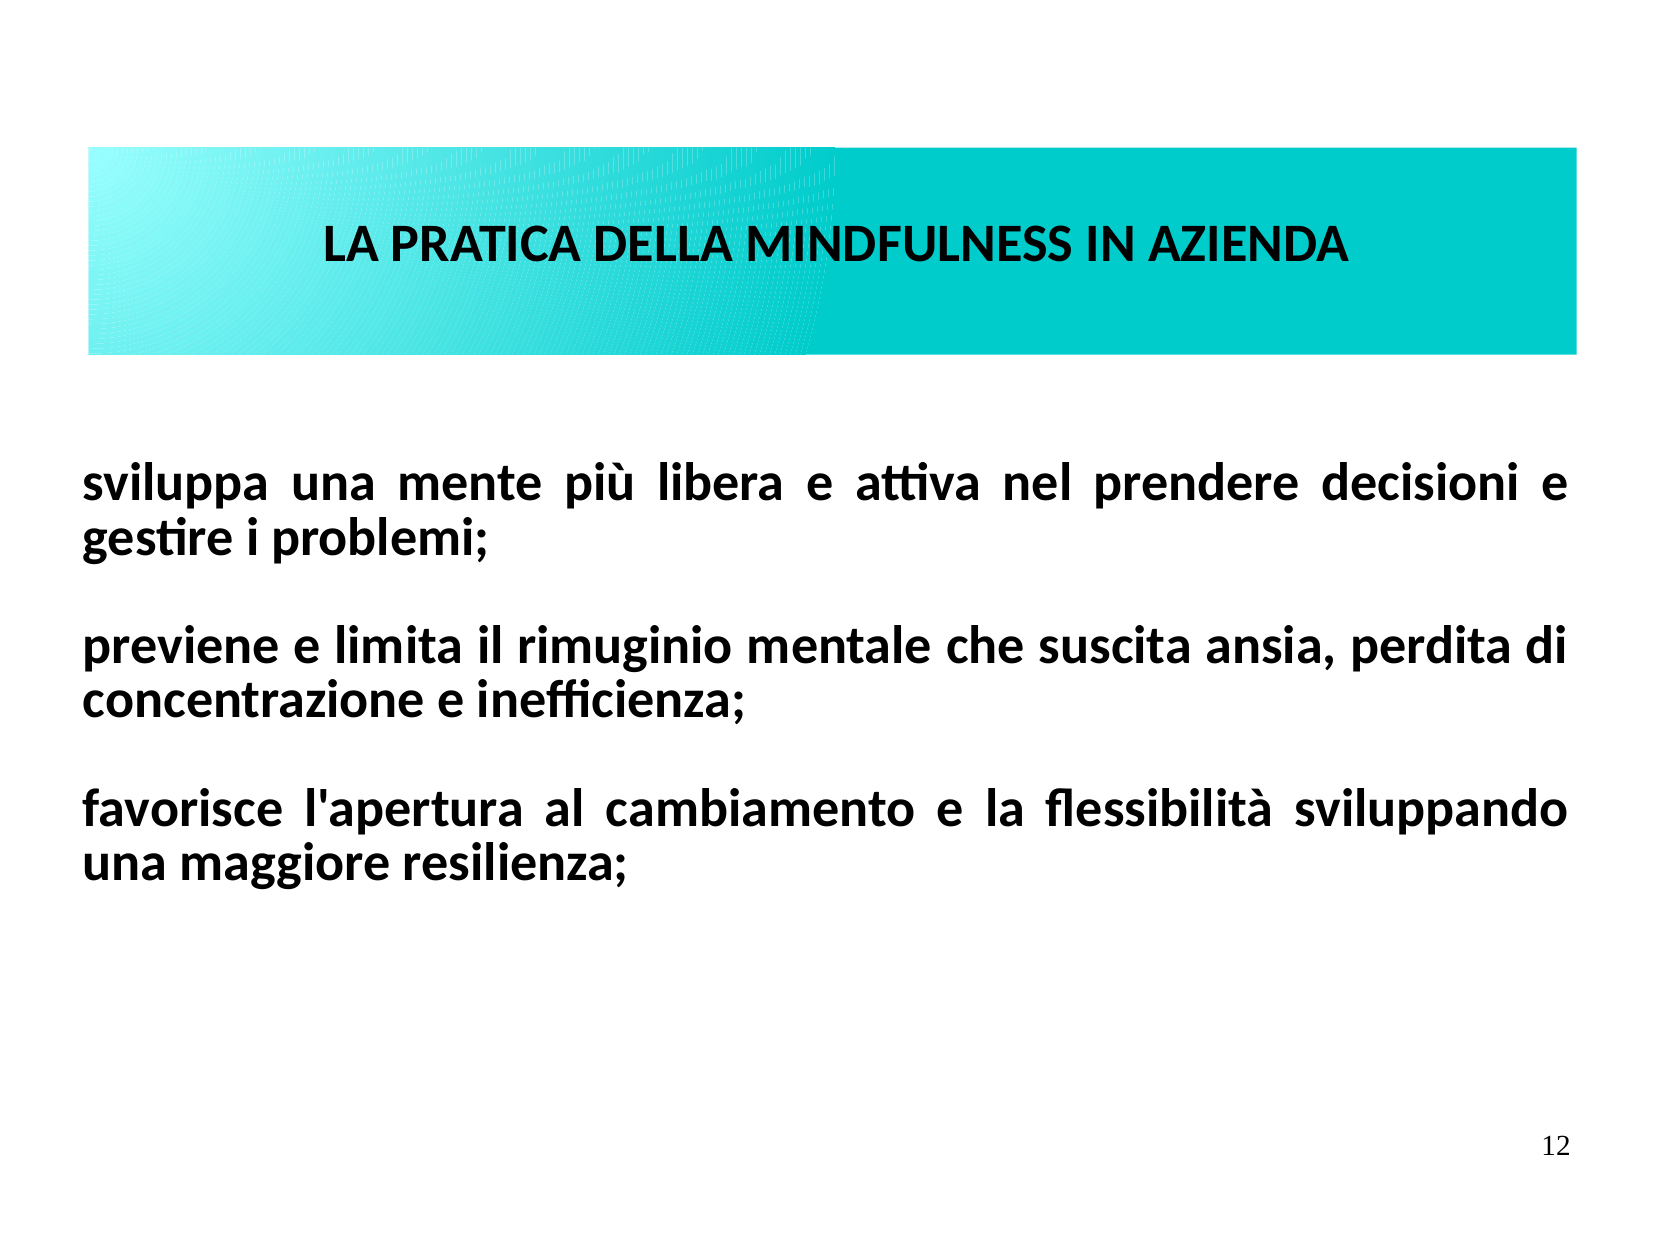

# LA PRATICA DELLA MINDFULNESS IN AZIENDA
sviluppa una mente più libera e attiva nel prendere decisioni e gestire i problemi;
previene e limita il rimuginio mentale che suscita ansia, perdita di concentrazione e inefficienza;
favorisce l'apertura al cambiamento e la flessibilità sviluppando una maggiore resilienza;
12